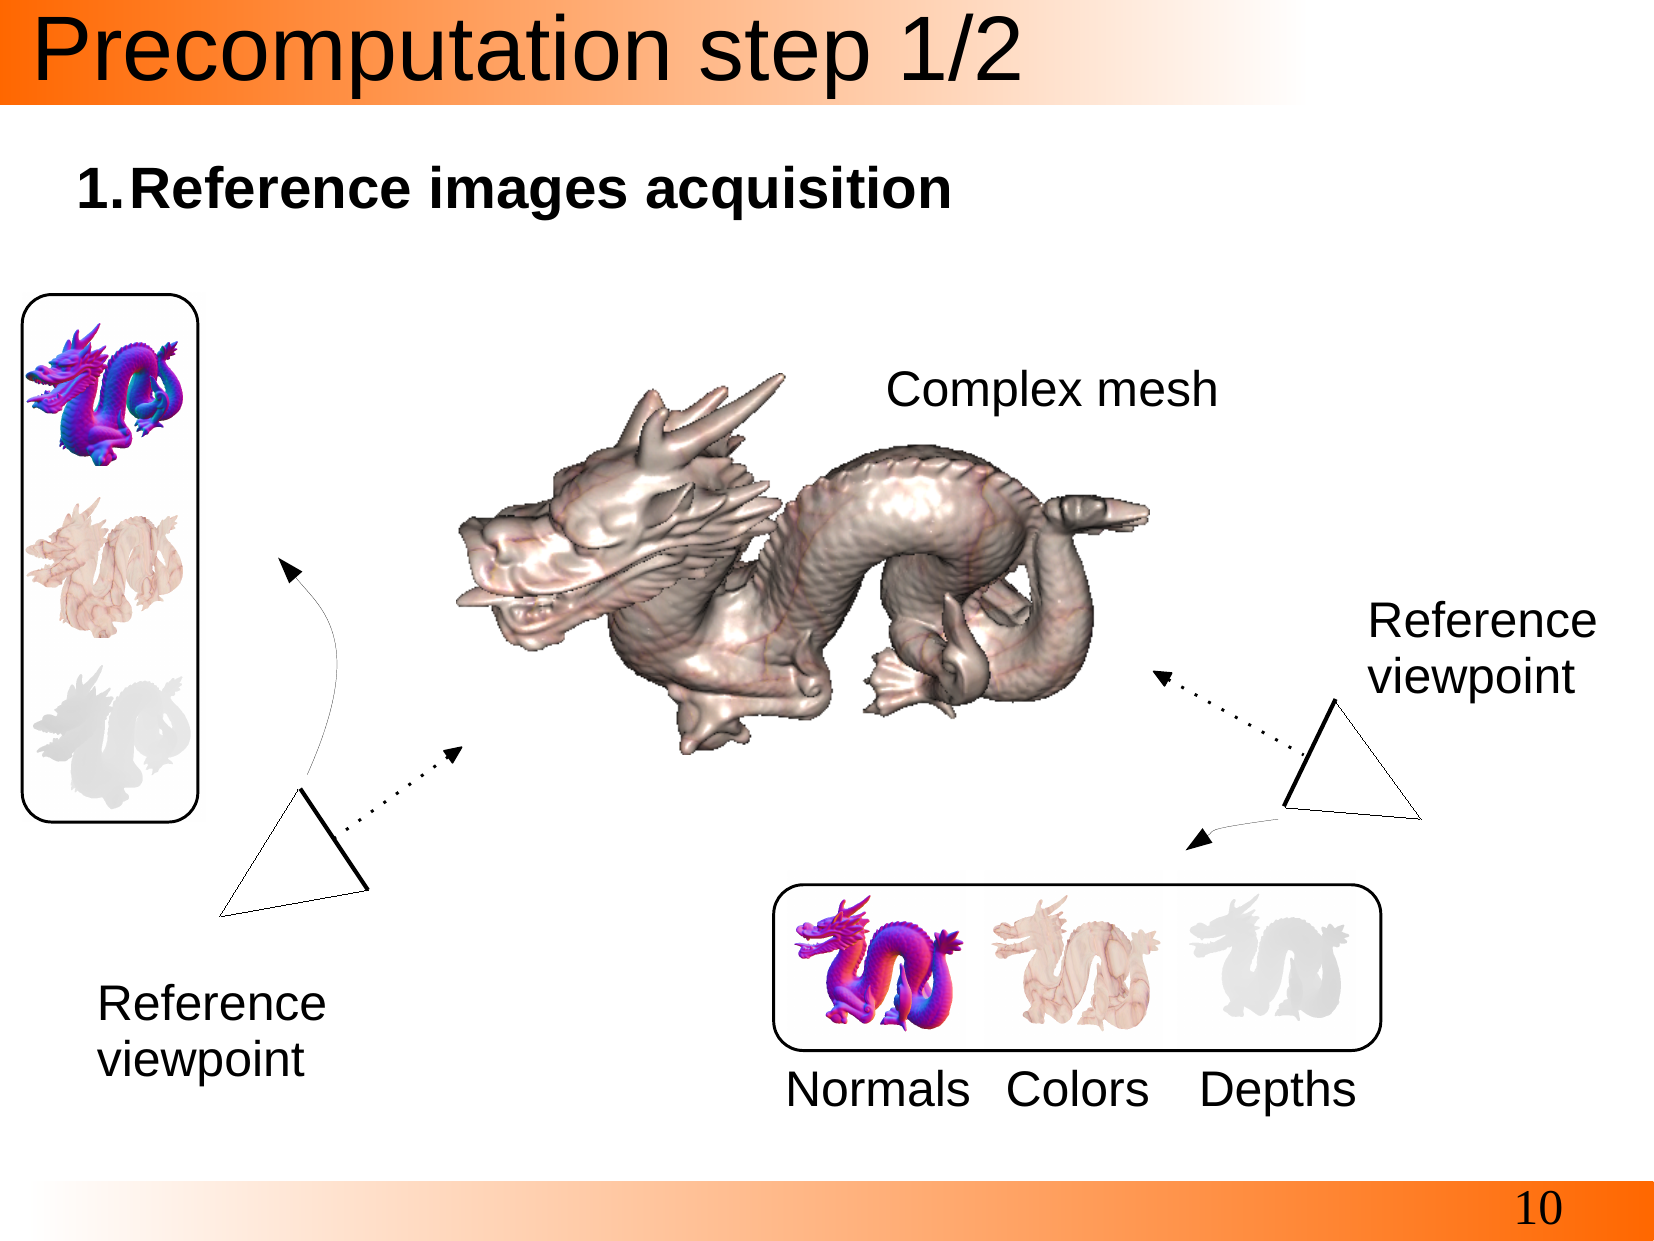

# Precomputation step 1/2
Reference images acquisition
Complex mesh
Reference viewpoint
Reference viewpoint
Normals
Colors
Depths